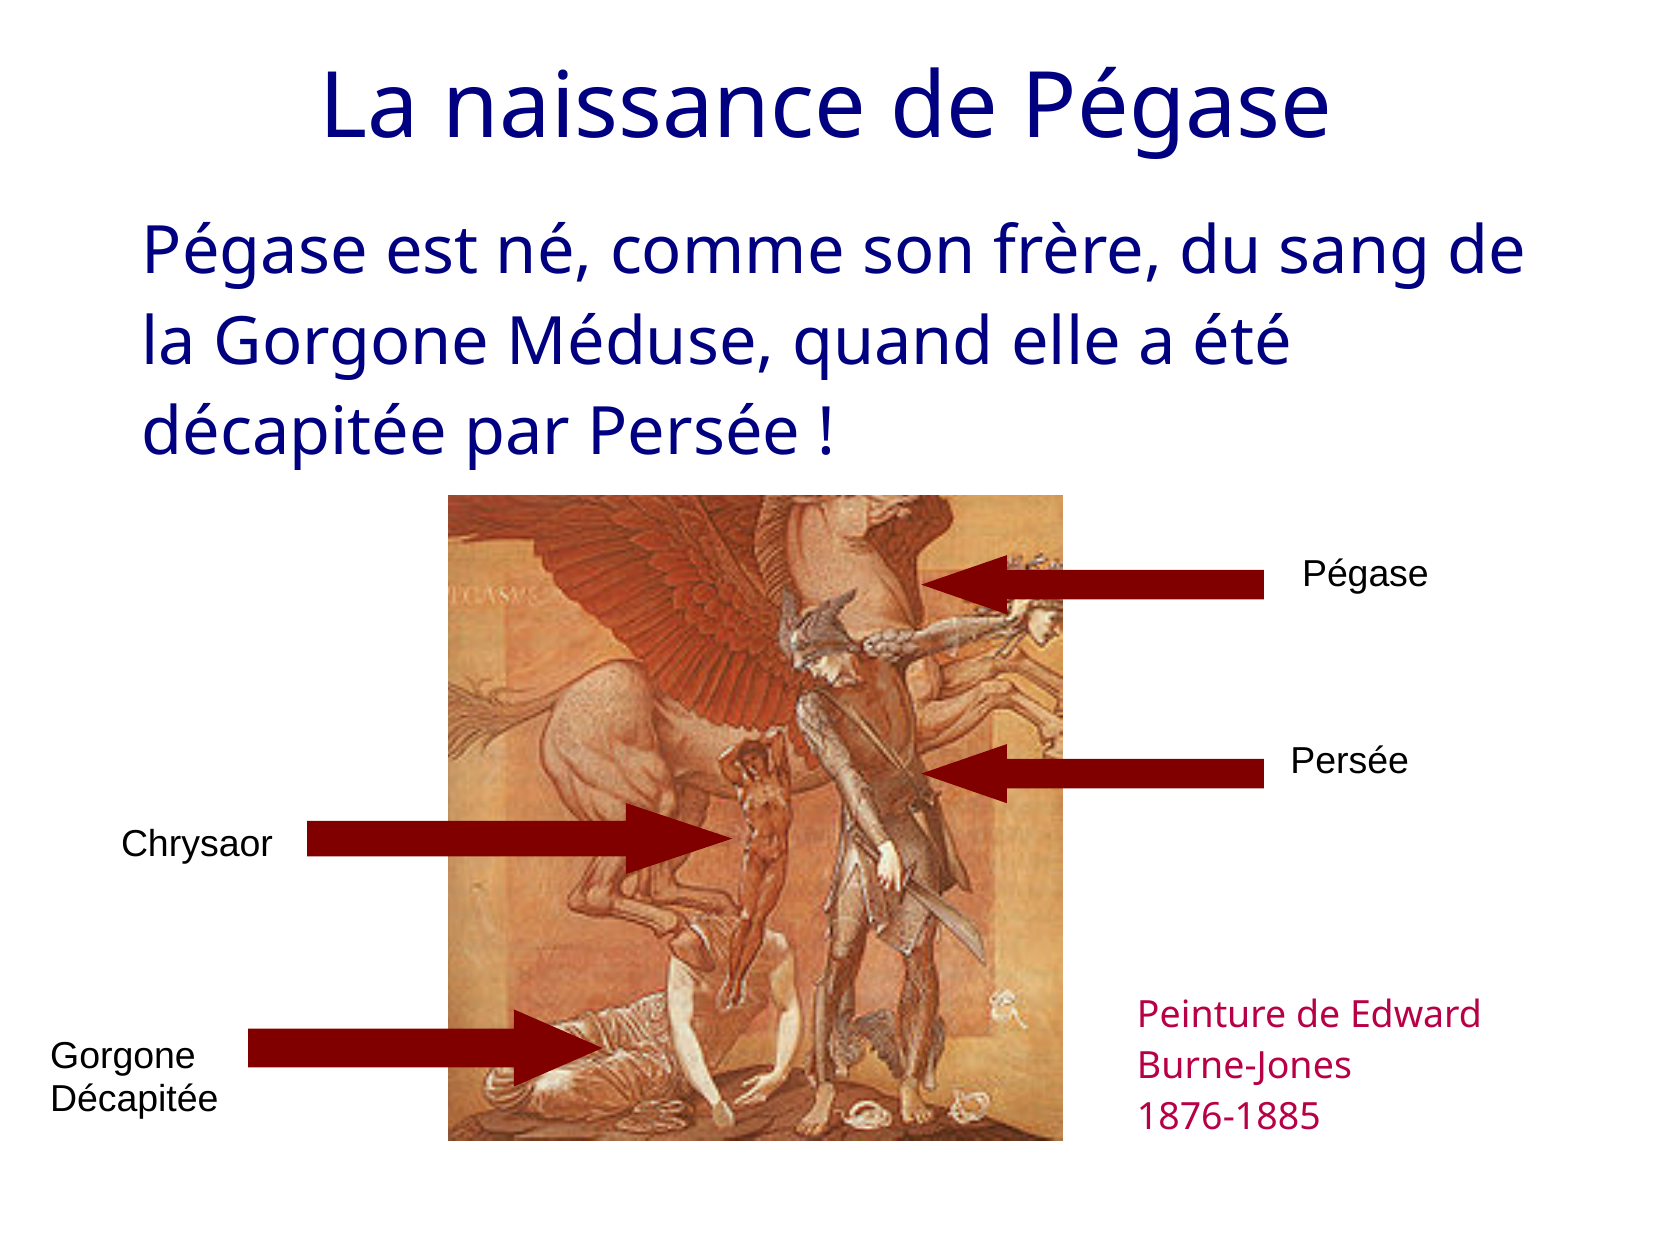

# La naissance de Pégase
Pégase est né, comme son frère, du sang de la Gorgone Méduse, quand elle a été décapitée par Persée !
Pégase
Persée
Chrysaor
Peinture de Edward Burne-Jones
1876-1885
Gorgone
Décapitée